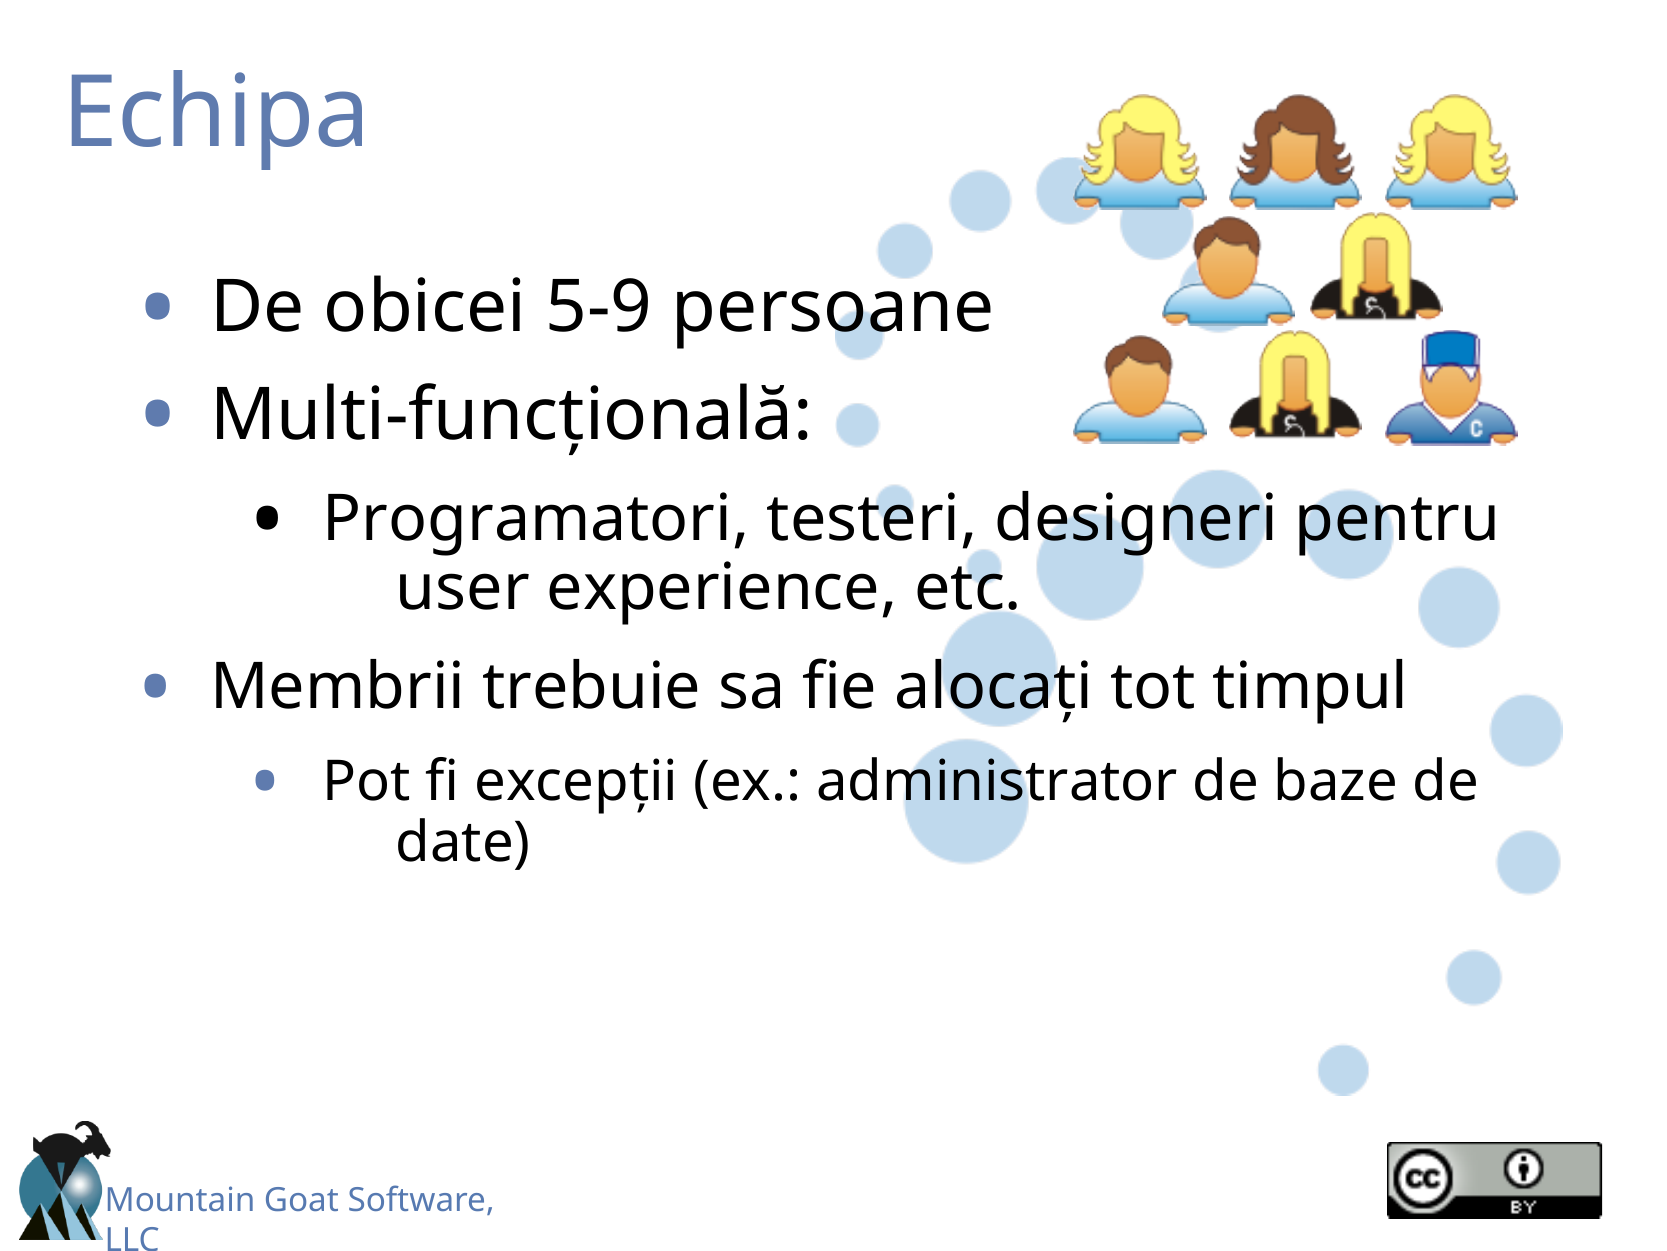

# Echipa
De obicei 5-9 persoane
Multi-funcțională:
Programatori, testeri, designeri pentru user experience, etc.
Membrii trebuie sa fie alocați tot timpul
Pot fi excepții (ex.: administrator de baze de date)